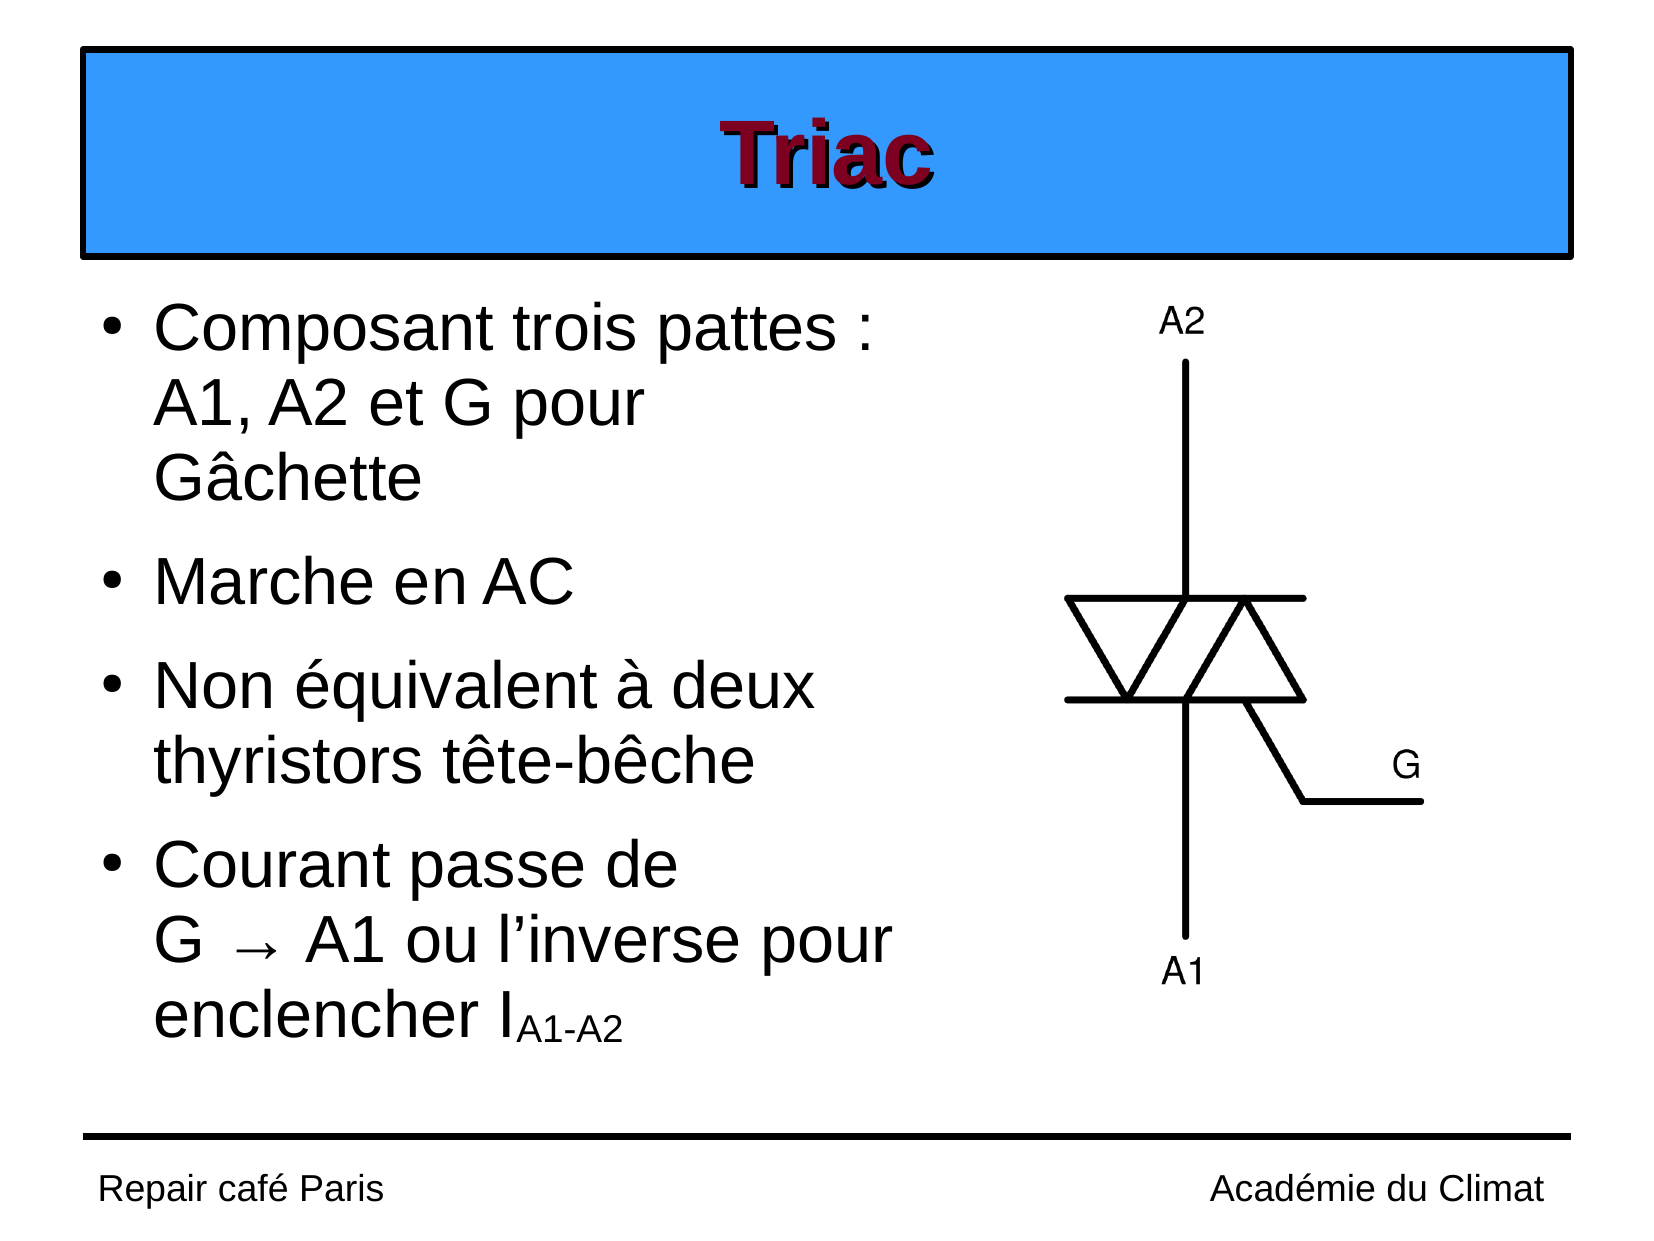

# Triac
Composant trois pattes :
A1, A2 et G pour Gâchette
Marche en AC
Non équivalent à deux thyristors tête-bêche
Courant passe de
G → A1 ou l’inverse pour enclencher IA1-A2
Repair café Paris	Académie du Climat